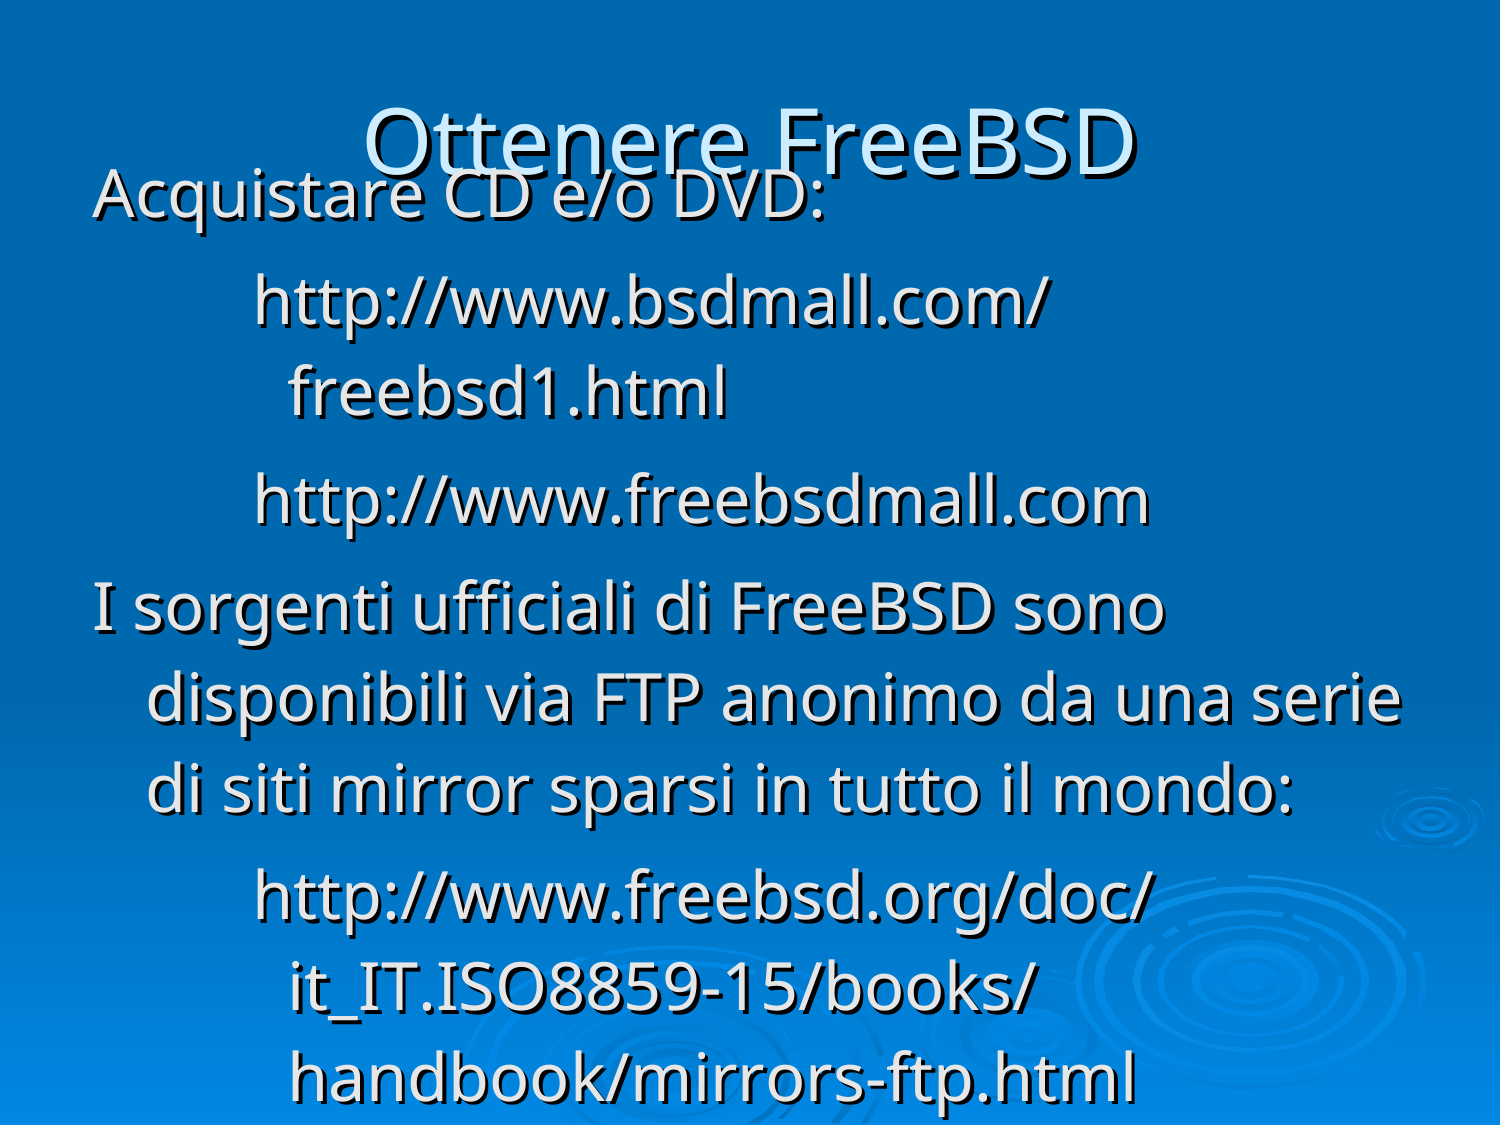

# Ottenere FreeBSD
Acquistare CD e/o DVD:
http://www.bsdmall.com/freebsd1.html
http://www.freebsdmall.com
I sorgenti ufficiali di FreeBSD sono disponibili via FTP anonimo da una serie di siti mirror sparsi in tutto il mondo:
http://www.freebsd.org/doc/it_IT.ISO8859-15/books/handbook/mirrors-ftp.html